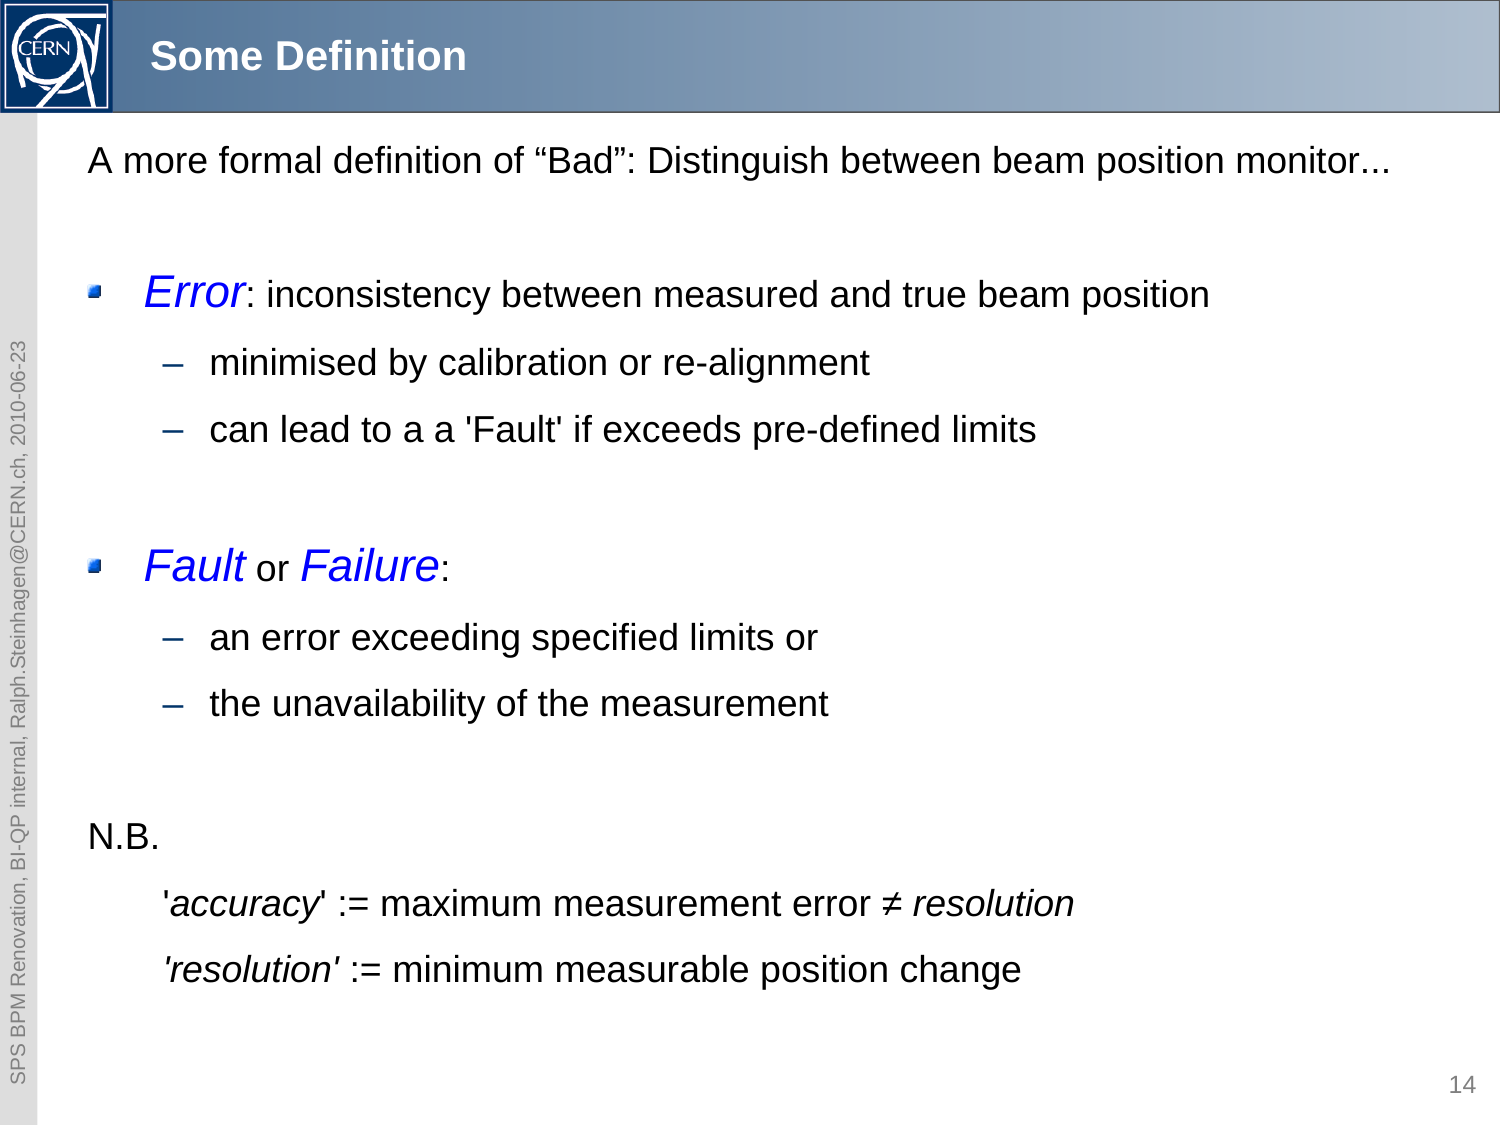

# Some Definition
A more formal definition of “Bad”: Distinguish between beam position monitor...
Error: inconsistency between measured and true beam position
minimised by calibration or re-alignment
can lead to a a 'Fault' if exceeds pre-defined limits
Fault or Failure:
an error exceeding specified limits or
the unavailability of the measurement
N.B.
'accuracy' := maximum measurement error ≠ resolution
'resolution' := minimum measurable position change